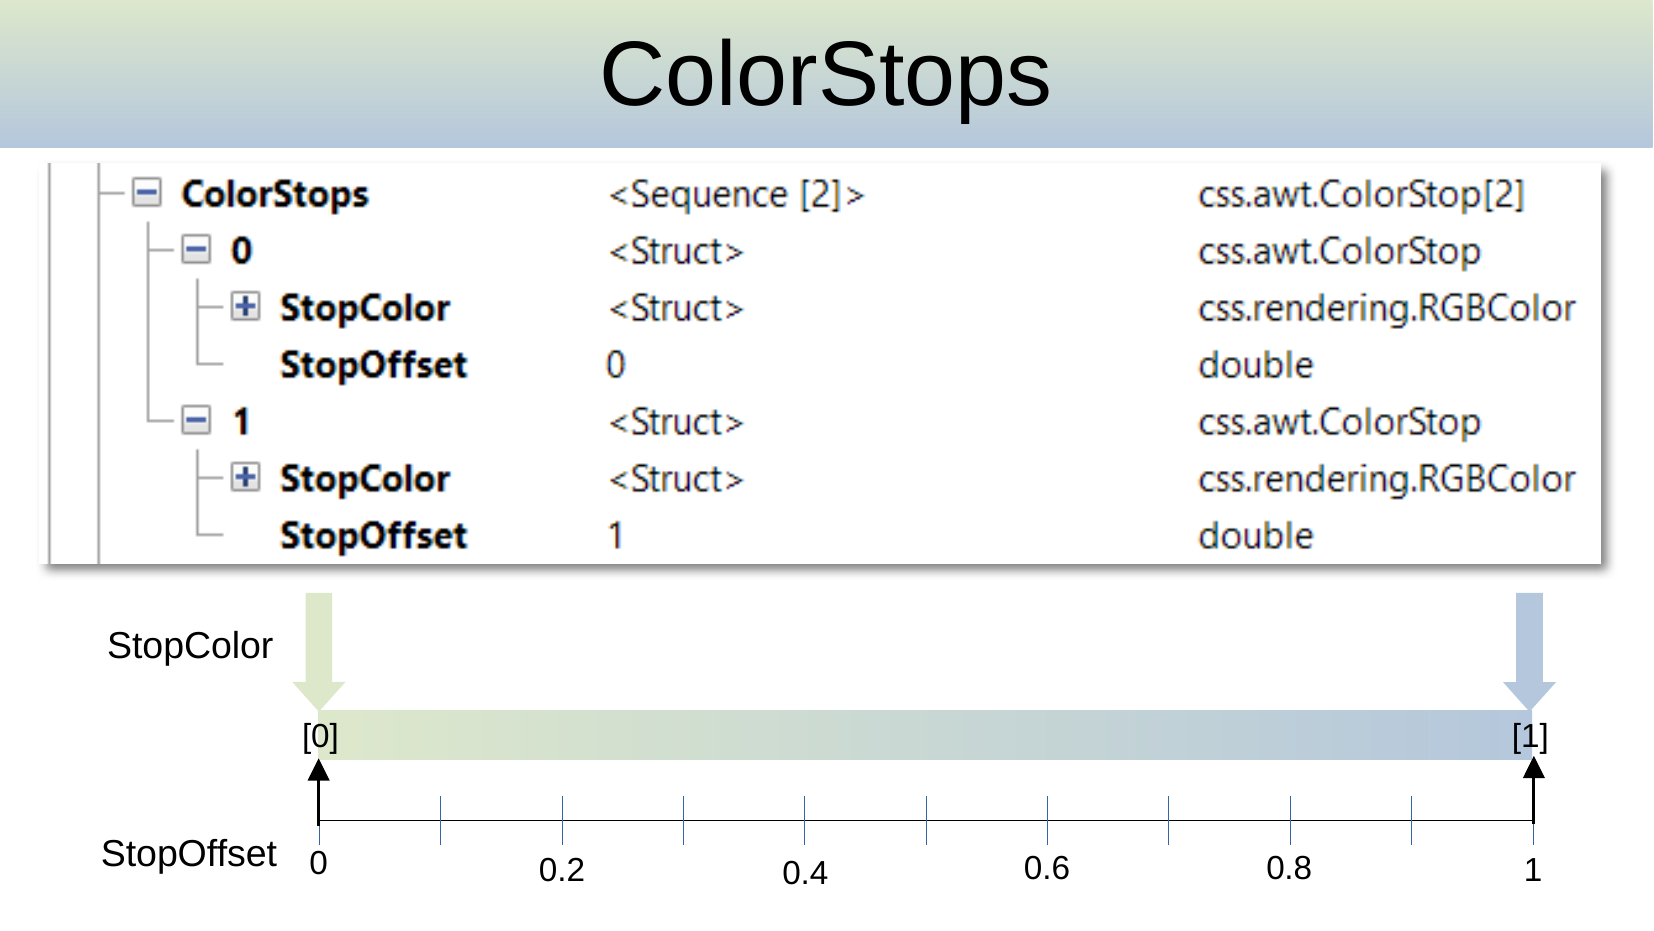

# ColorStops
StopColor
[0]
[1]
0
0.8
0.6
0.2
1
0.4
StopOffset